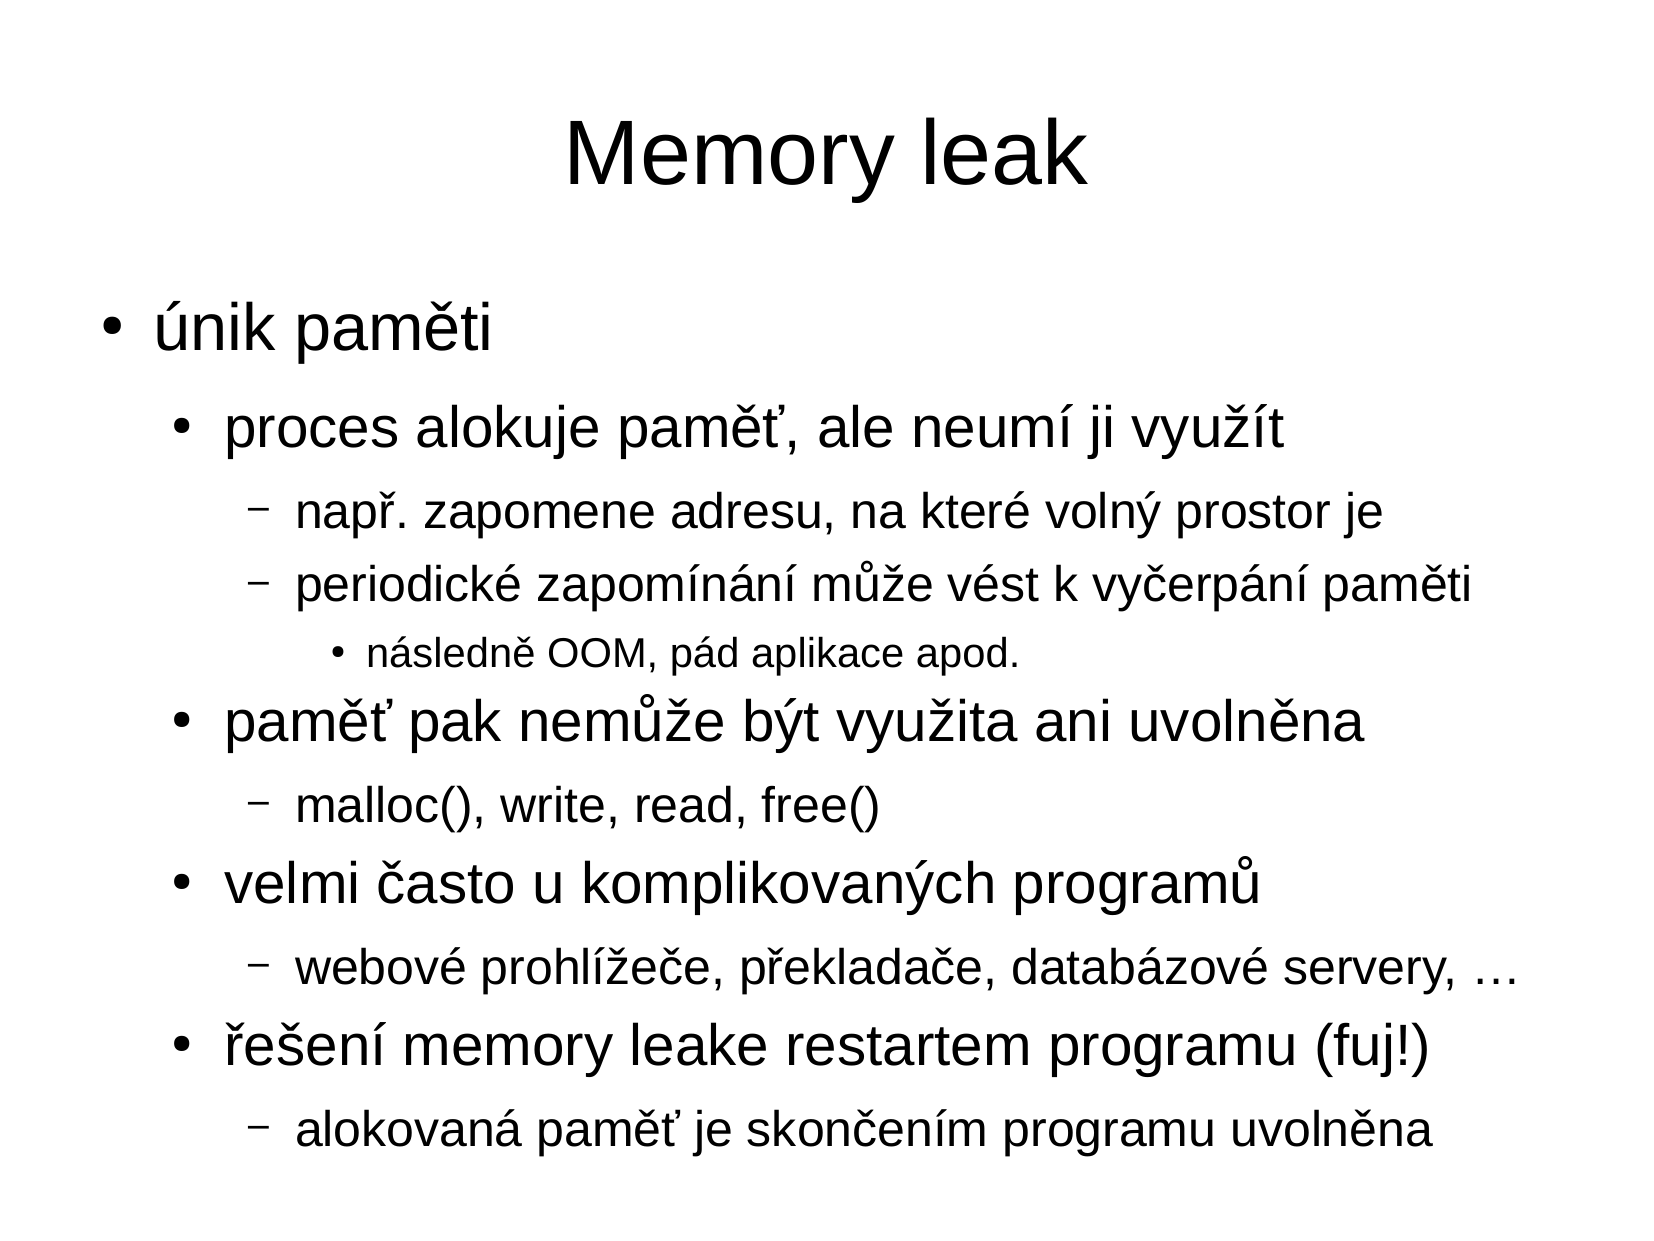

# Memory leak
únik paměti
proces alokuje paměť, ale neumí ji využít
např. zapomene adresu, na které volný prostor je
periodické zapomínání může vést k vyčerpání paměti
následně OOM, pád aplikace apod.
paměť pak nemůže být využita ani uvolněna
malloc(), write, read, free()
velmi často u komplikovaných programů
webové prohlížeče, překladače, databázové servery, …
řešení memory leake restartem programu (fuj!)
alokovaná paměť je skončením programu uvolněna